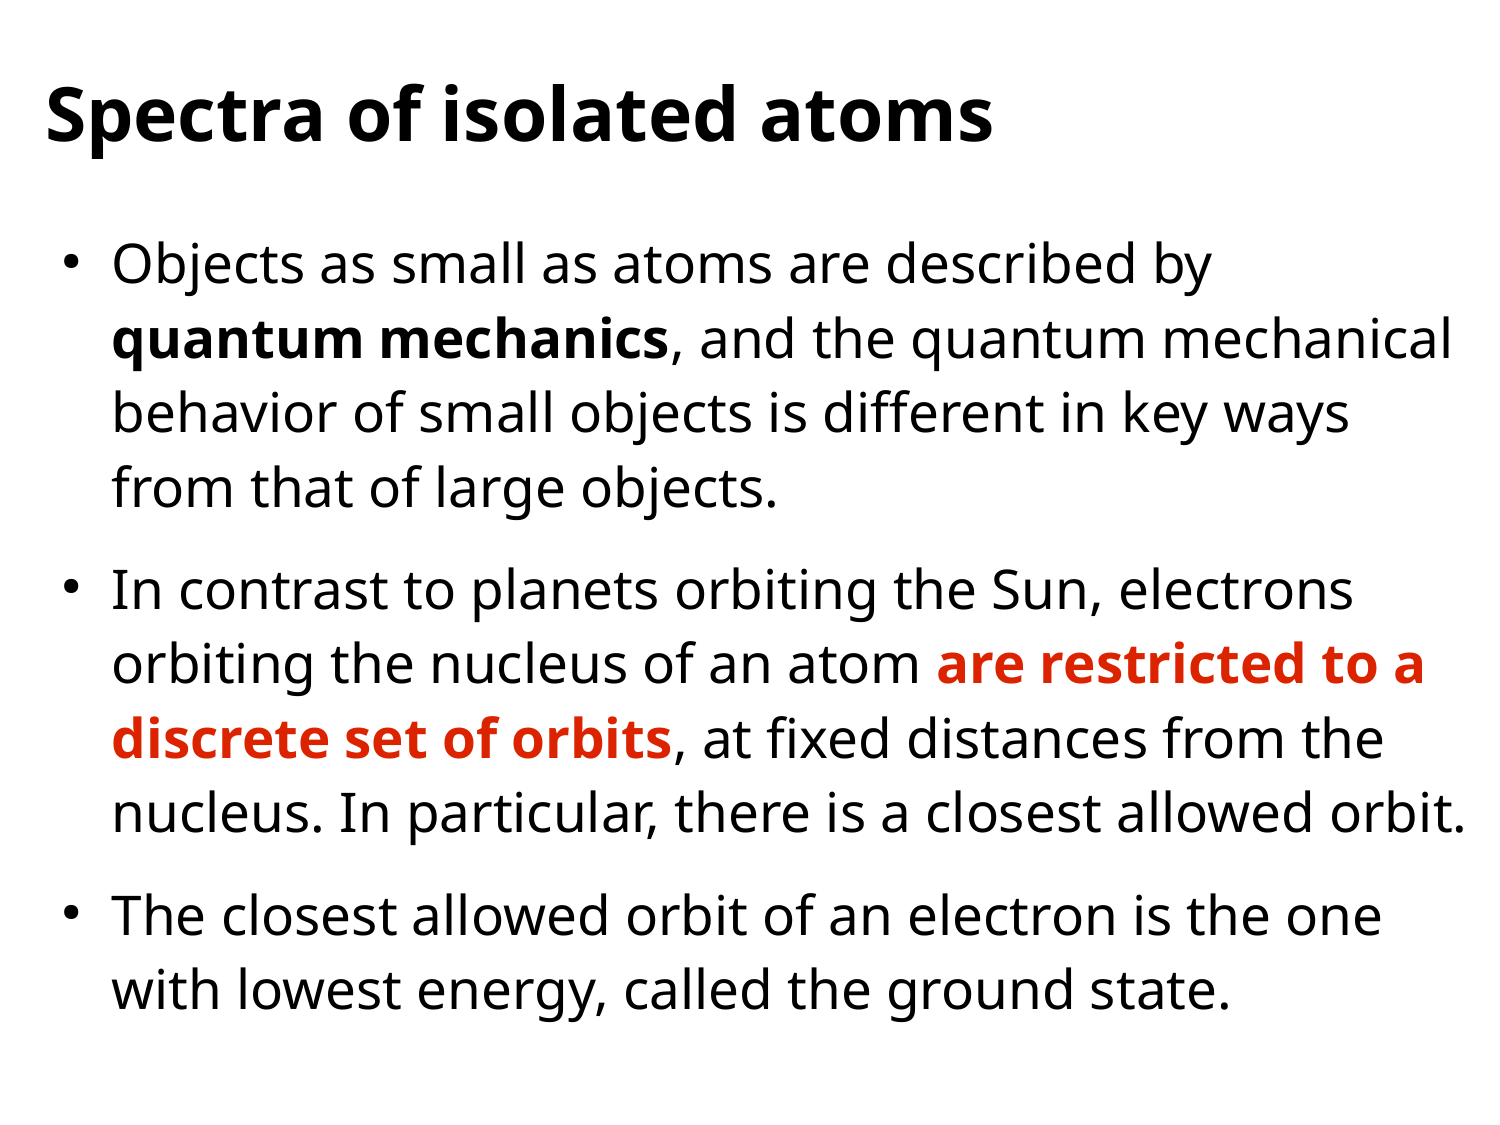

# Spectra of isolated atoms
Objects as small as atoms are described by quantum mechanics, and the quantum mechanical behavior of small objects is different in key ways from that of large objects.
In contrast to planets orbiting the Sun, electrons orbiting the nucleus of an atom are restricted to a discrete set of orbits, at fixed distances from the nucleus. In particular, there is a closest allowed orbit.
The closest allowed orbit of an electron is the one with lowest energy, called the ground state.